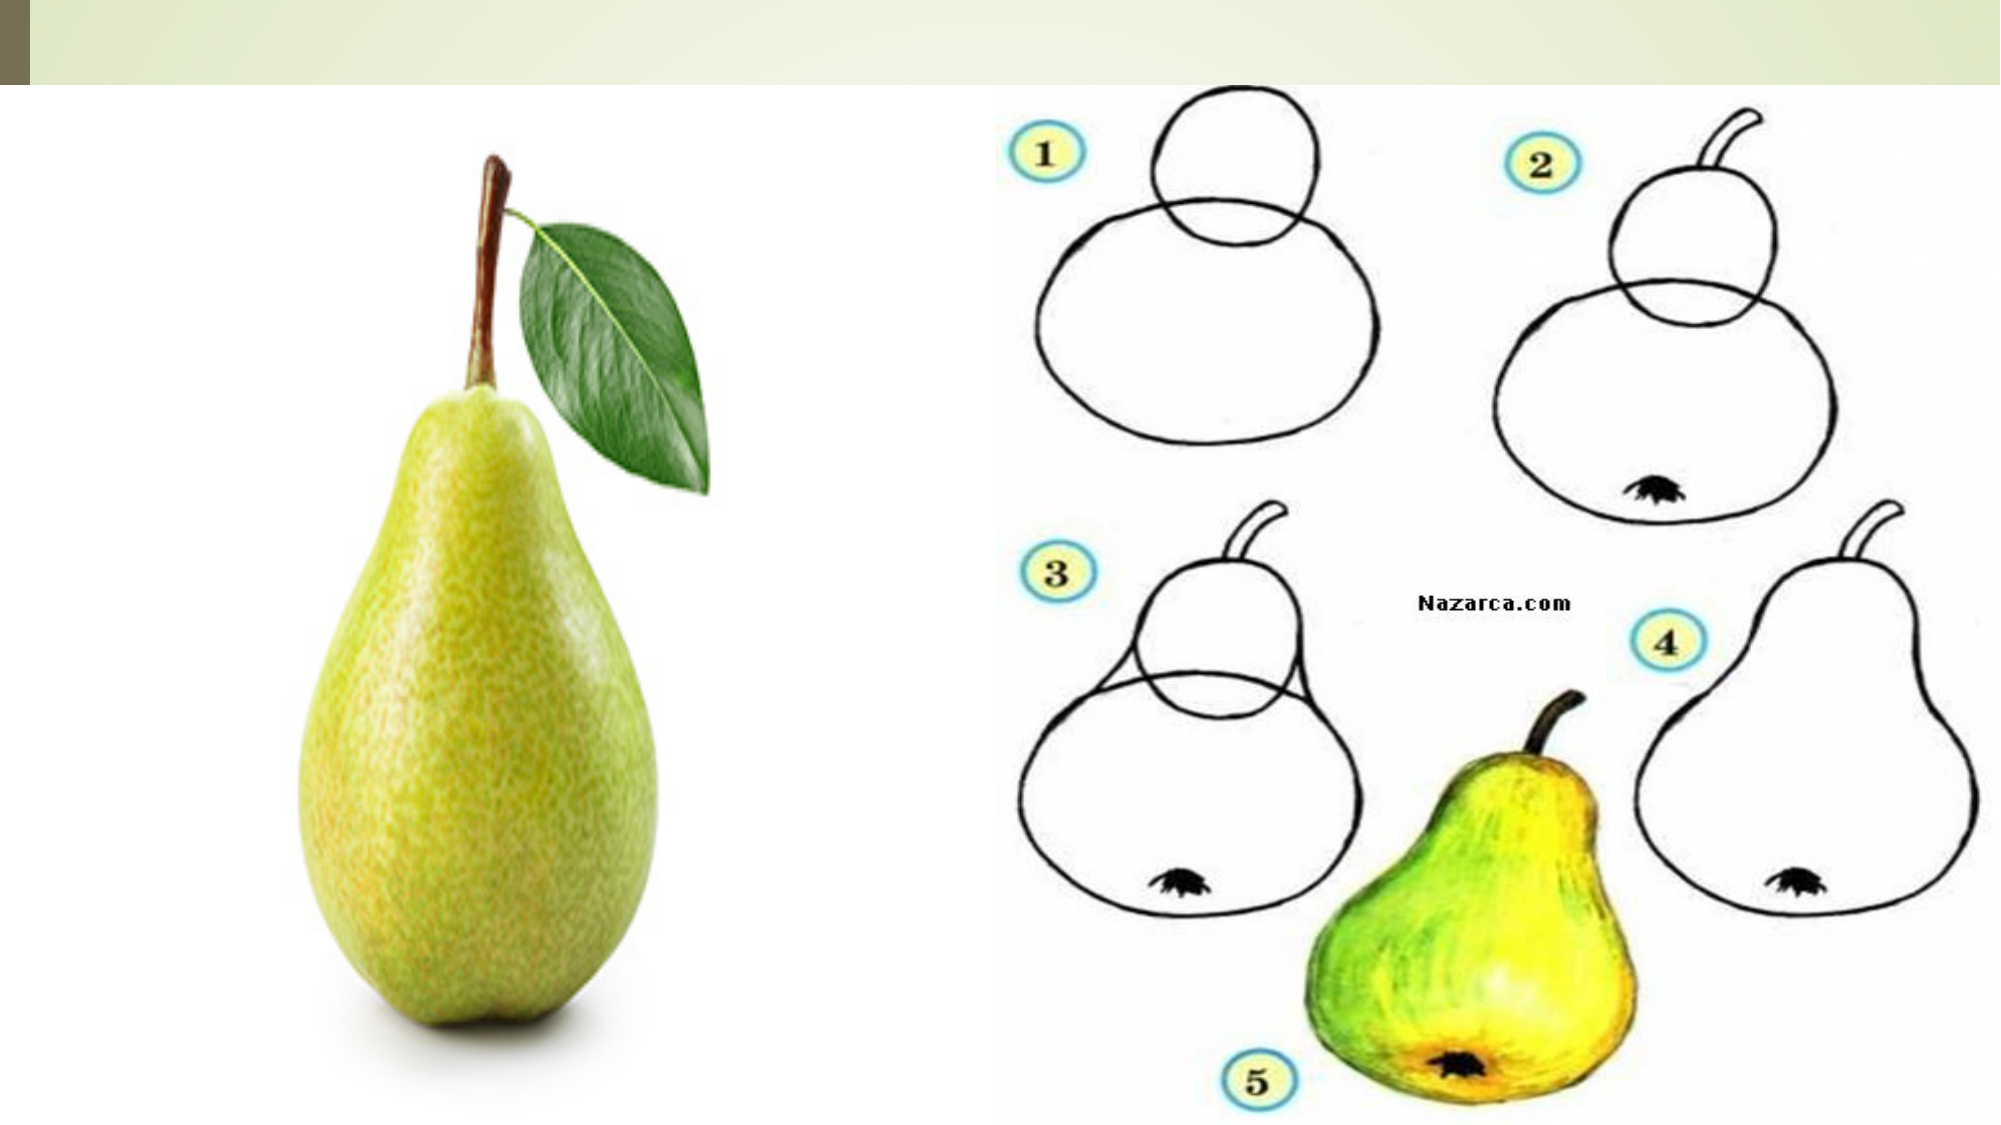

#
BURAYA KULLANDIĞINIZ TÜM MATERYALLERİN FOTOĞRAFLARINI EKLEYİNİZ.